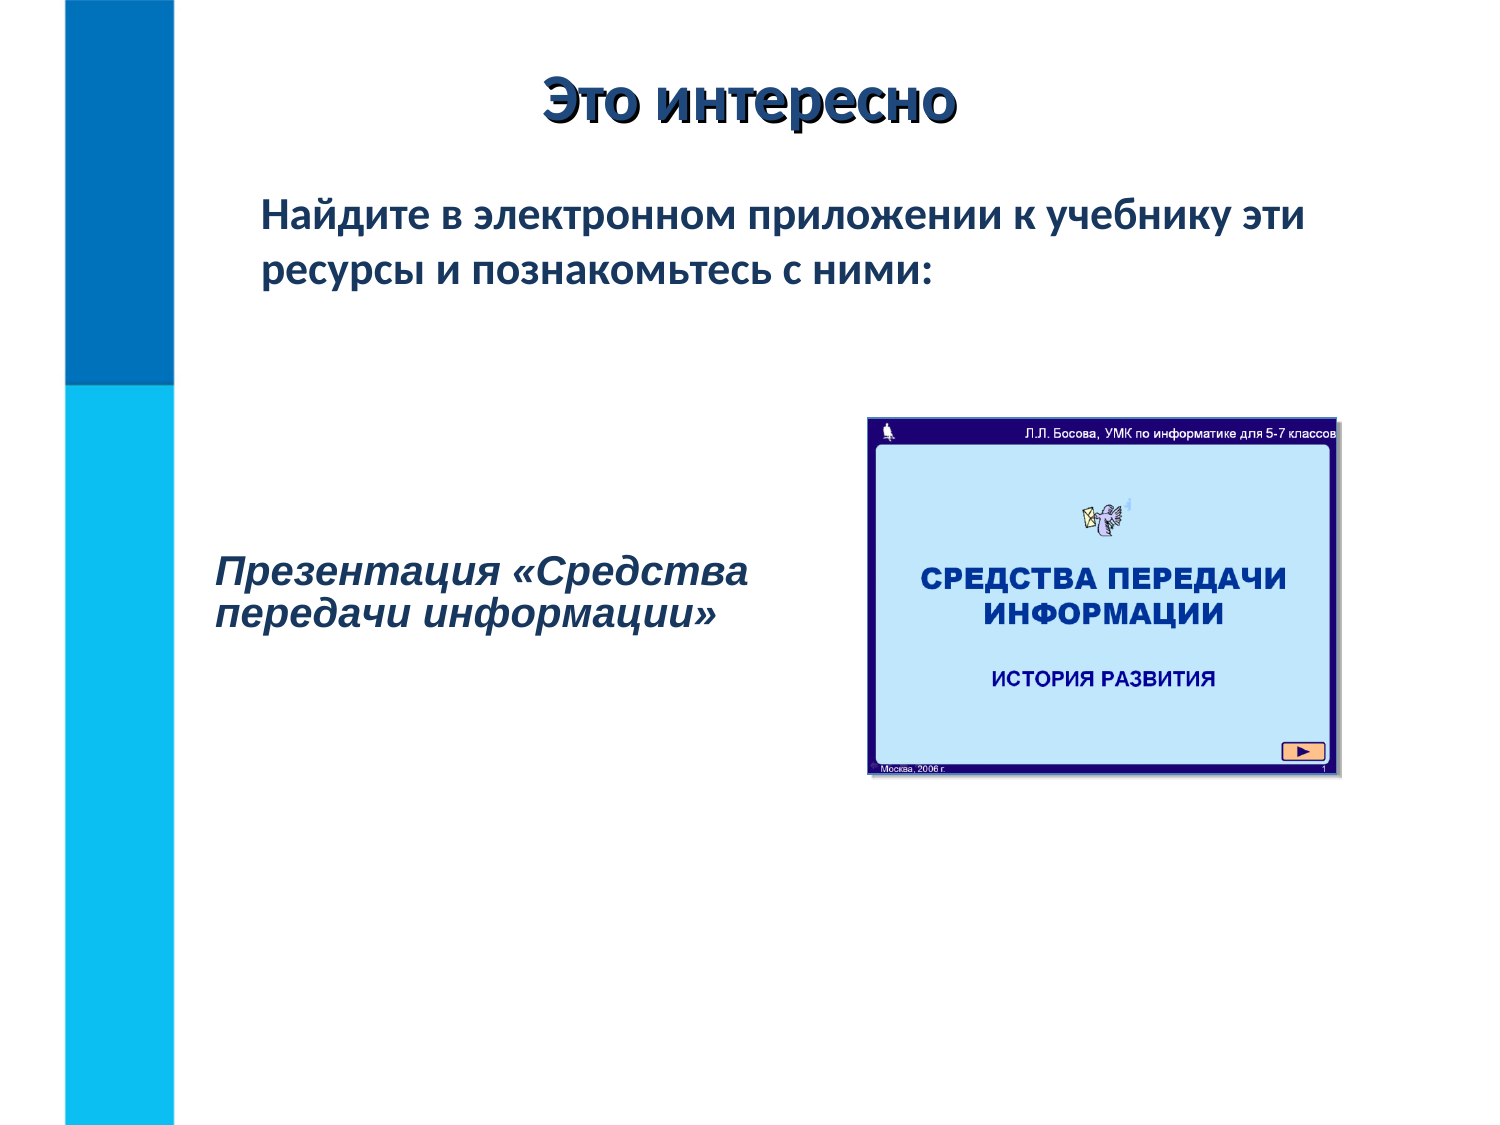

# Это интересно
Найдите в электронном приложении к учебнику эти ресурсы и познакомьтесь с ними:
 Презентация «Средства передачи информации»